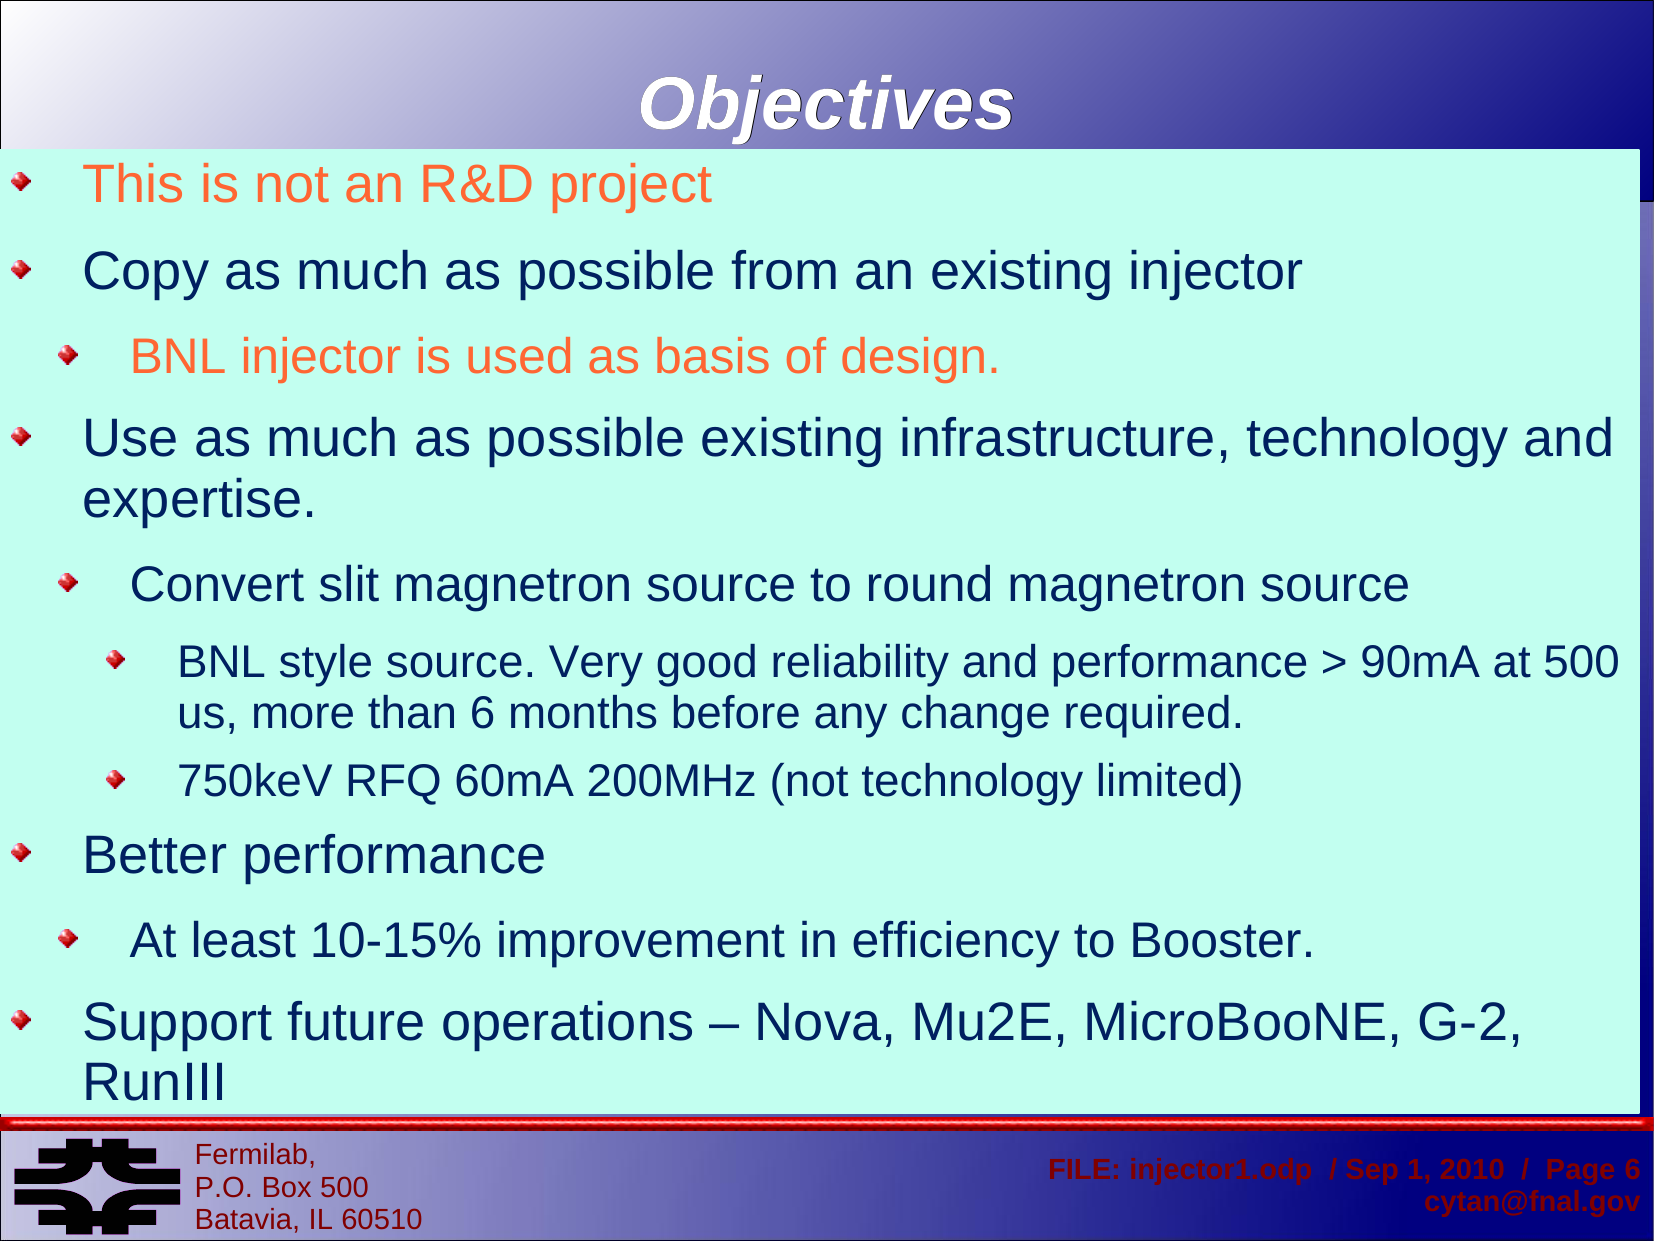

# Objectives
This is not an R&D project
Copy as much as possible from an existing injector
BNL injector is used as basis of design.
Use as much as possible existing infrastructure, technology and expertise.
Convert slit magnetron source to round magnetron source
BNL style source. Very good reliability and performance > 90mA at 500 us, more than 6 months before any change required.
750keV RFQ 60mA 200MHz (not technology limited)
Better performance
At least 10-15% improvement in efficiency to Booster.
Support future operations – Nova, Mu2E, MicroBooNE, G-2, RunIII